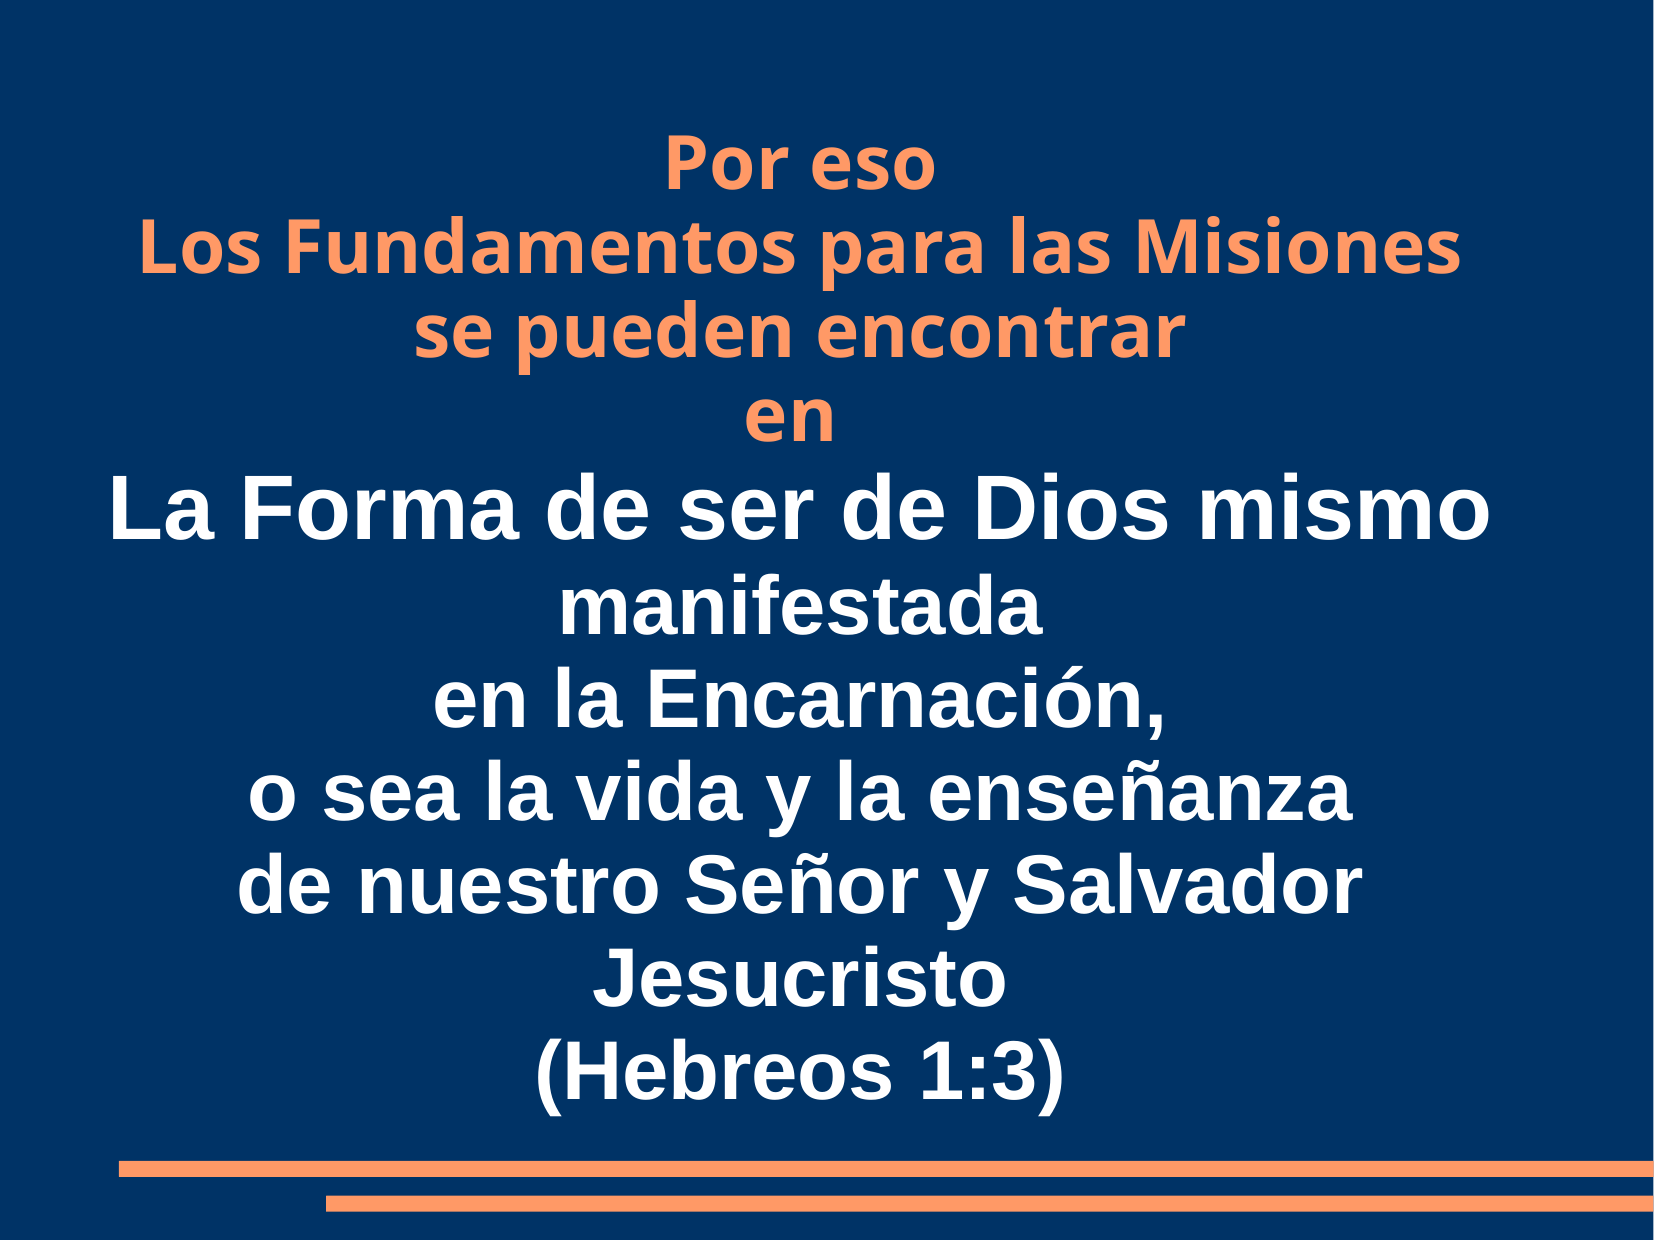

# Por eso Los Fundamentos para las Misiones se pueden encontrar en La Forma de ser de Dios mismo manifestada en la Encarnación, o sea la vida y la enseñanza de nuestro Señor y Salvador Jesucristo (Hebreos 1:3)